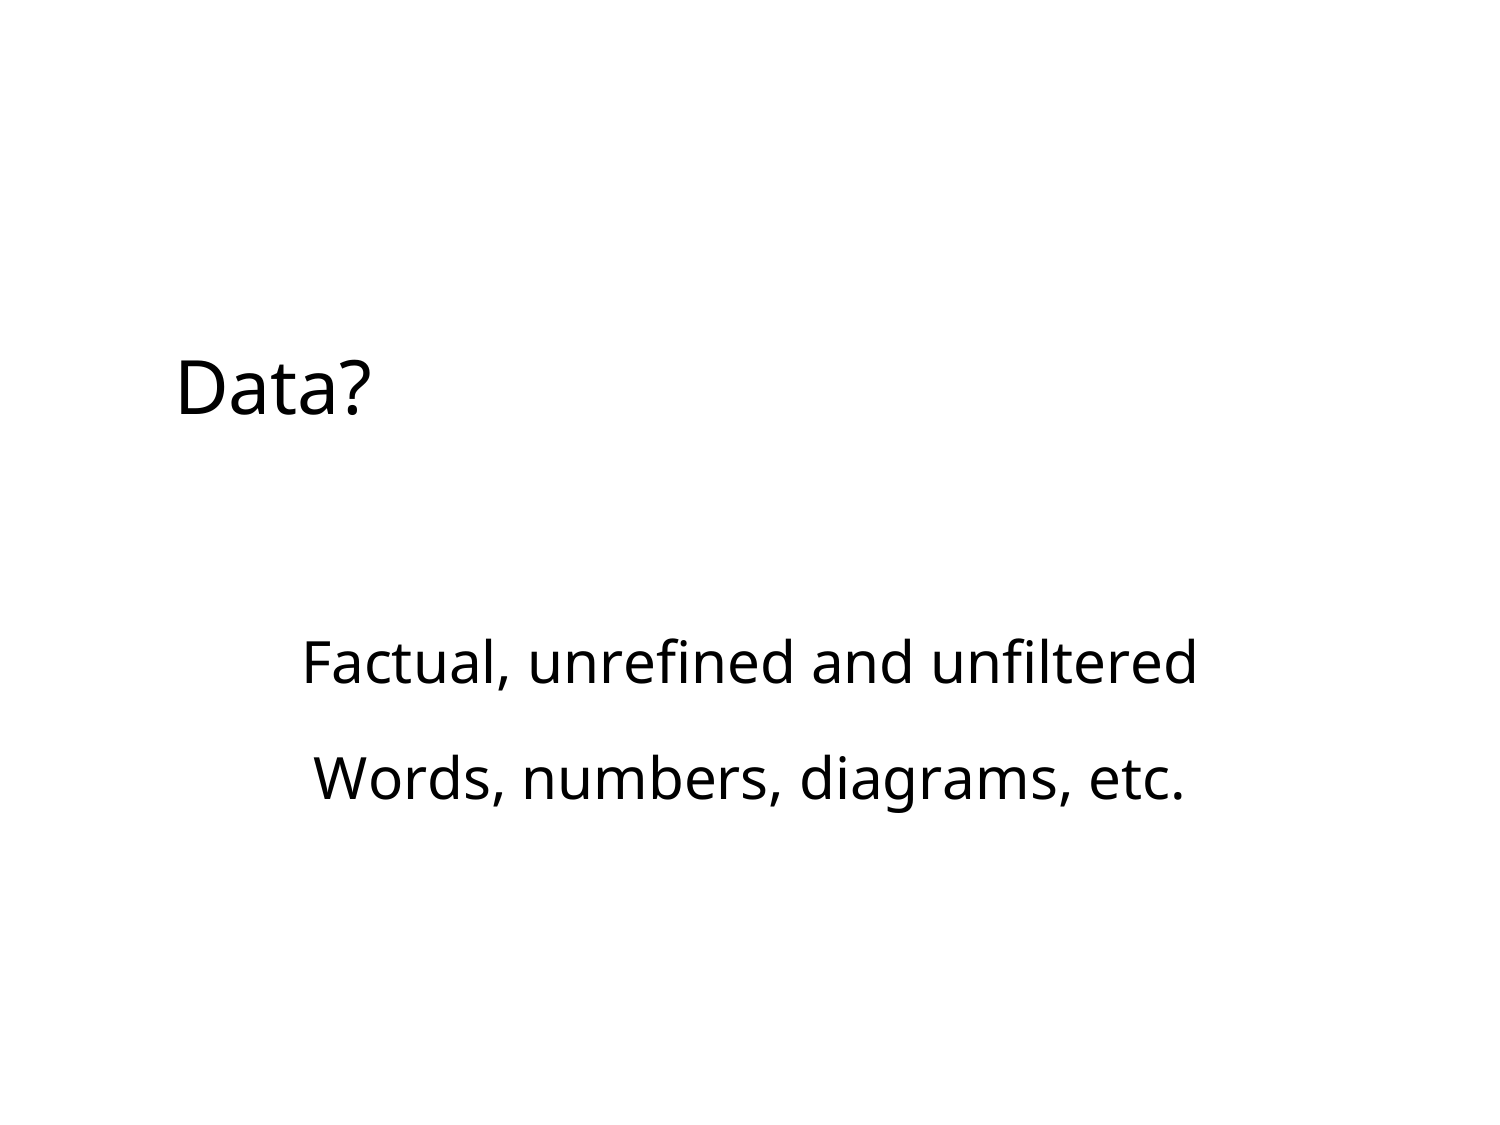

Data?
Factual, unrefined and unfiltered
Words, numbers, diagrams, etc.